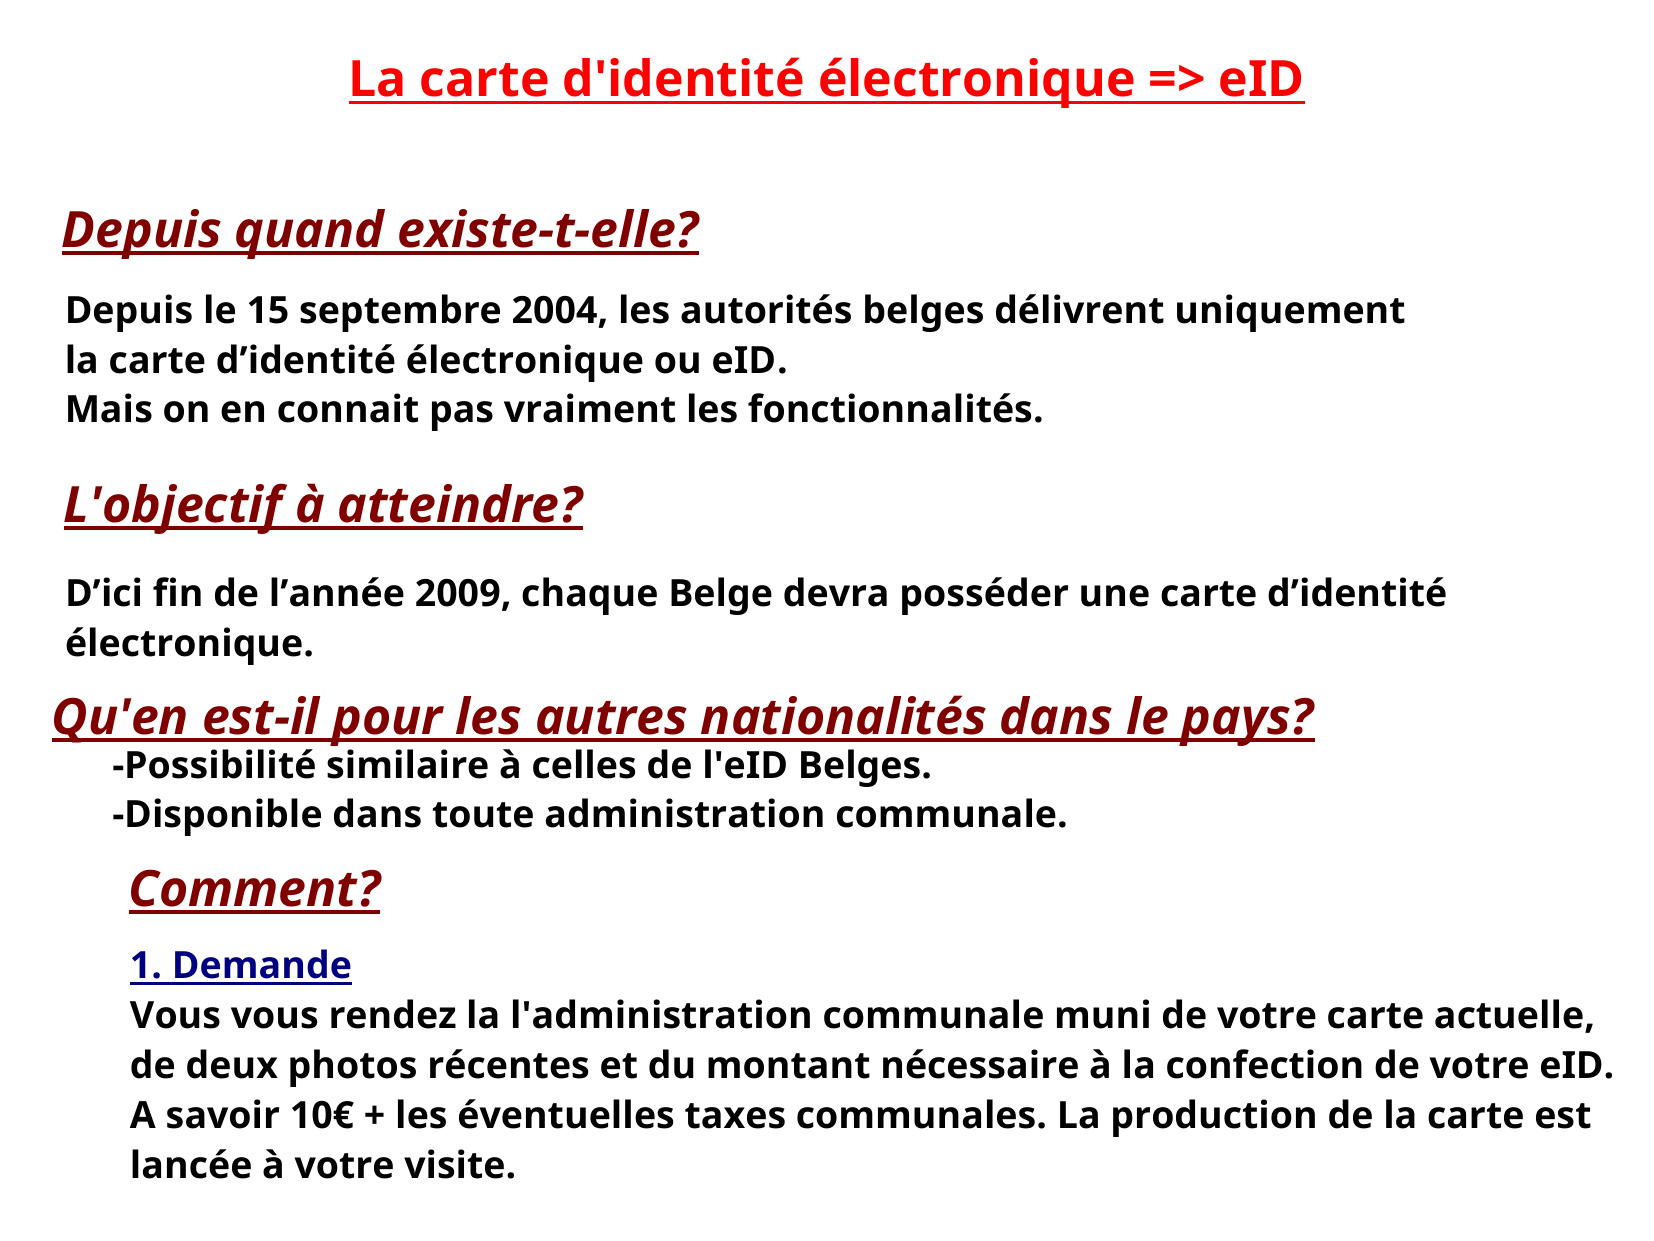

La carte d'identité électronique => eID
Depuis quand existe-t-elle?
Depuis le 15 septembre 2004, les autorités belges délivrent uniquement
la carte d’identité électronique ou eID.
Mais on en connait pas vraiment les fonctionnalités.
L'objectif à atteindre?
D’ici fin de l’année 2009, chaque Belge devra posséder une carte d’identité
électronique.
Qu'en est-il pour les autres nationalités dans le pays?
-Possibilité similaire à celles de l'eID Belges.
-Disponible dans toute administration communale.
Comment?
1. Demande
Vous vous rendez la l'administration communale muni de votre carte actuelle,
de deux photos récentes et du montant nécessaire à la confection de votre eID.
A savoir 10€ + les éventuelles taxes communales. La production de la carte est
lancée à votre visite.